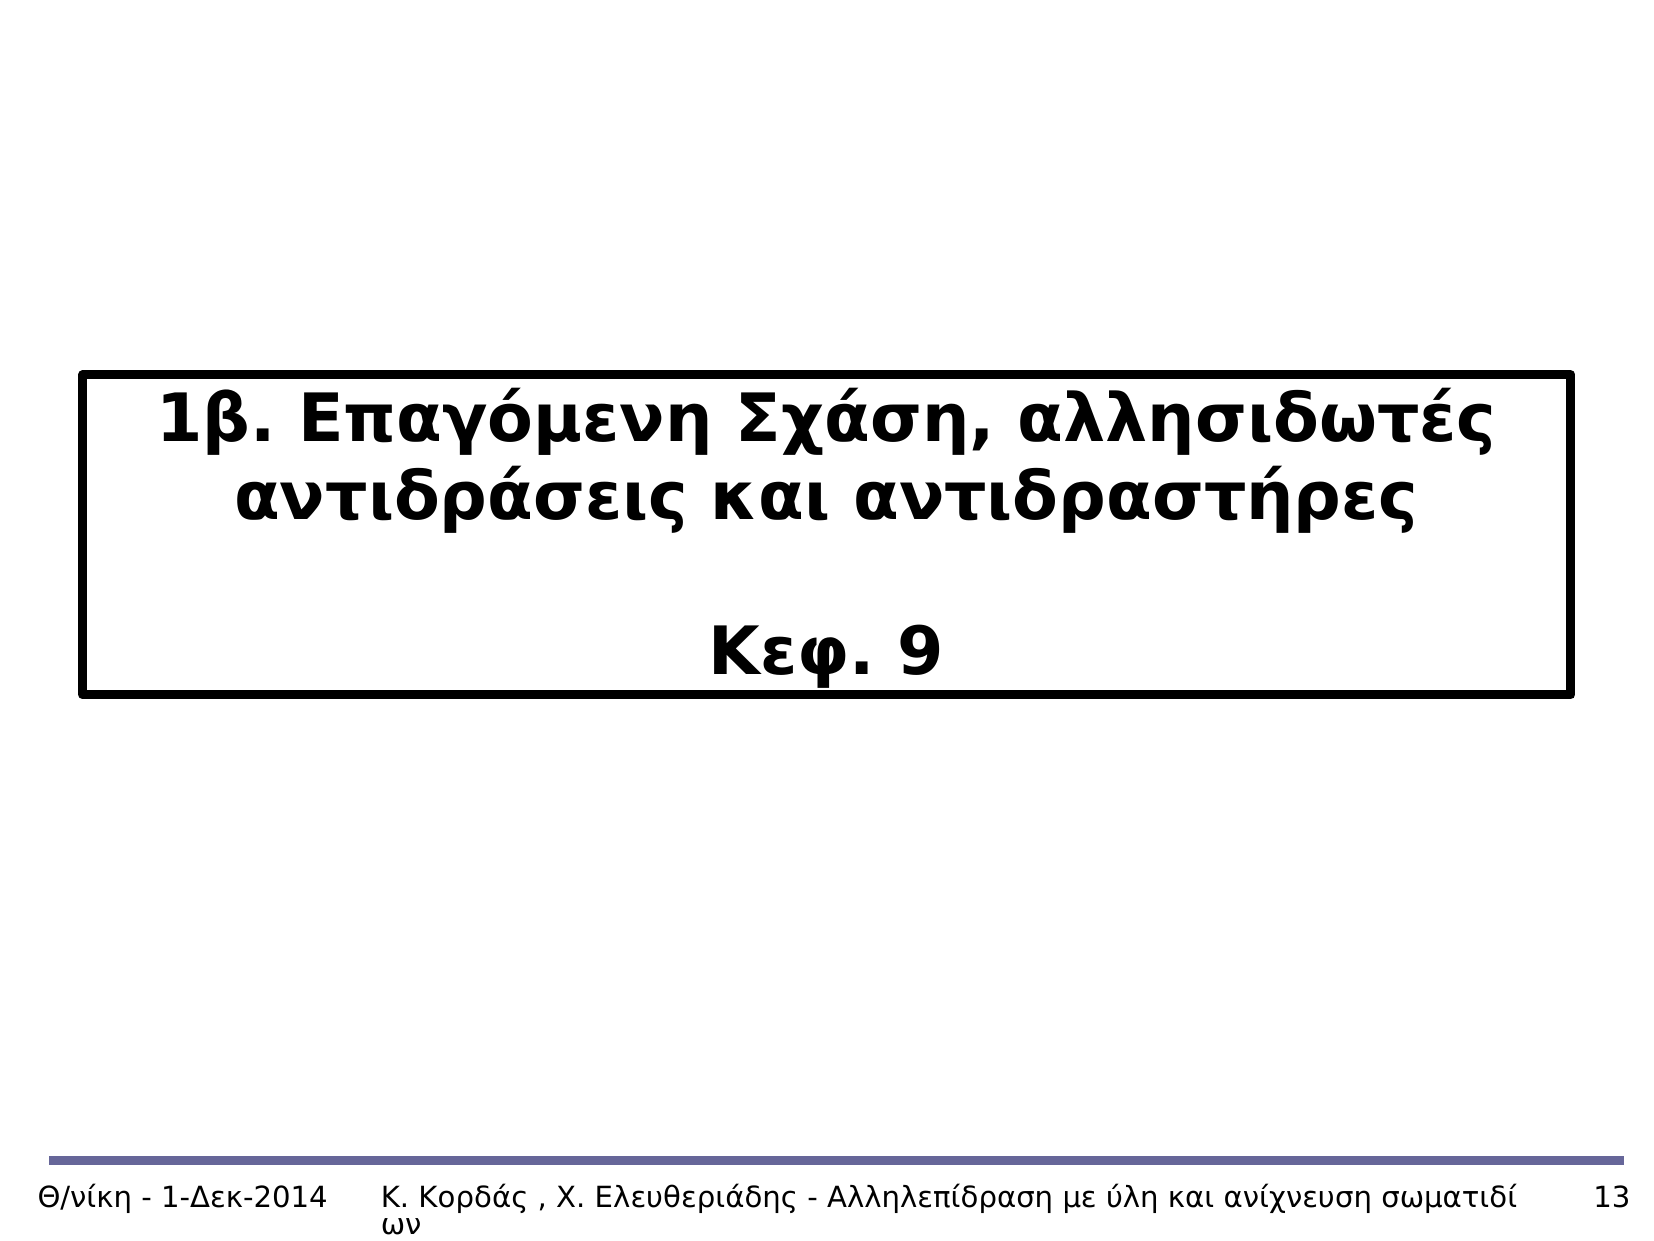

# 1β. Επαγόμενη Σχάση, αλλησιδωτές αντιδράσεις και αντιδραστήρες
Κεφ. 9
Θ/νίκη - 1-Δεκ-2014
Κ. Κορδάς , Χ. Ελευθεριάδης - Αλληλεπίδραση με ύλη και ανίχνευση σωματιδίων
13